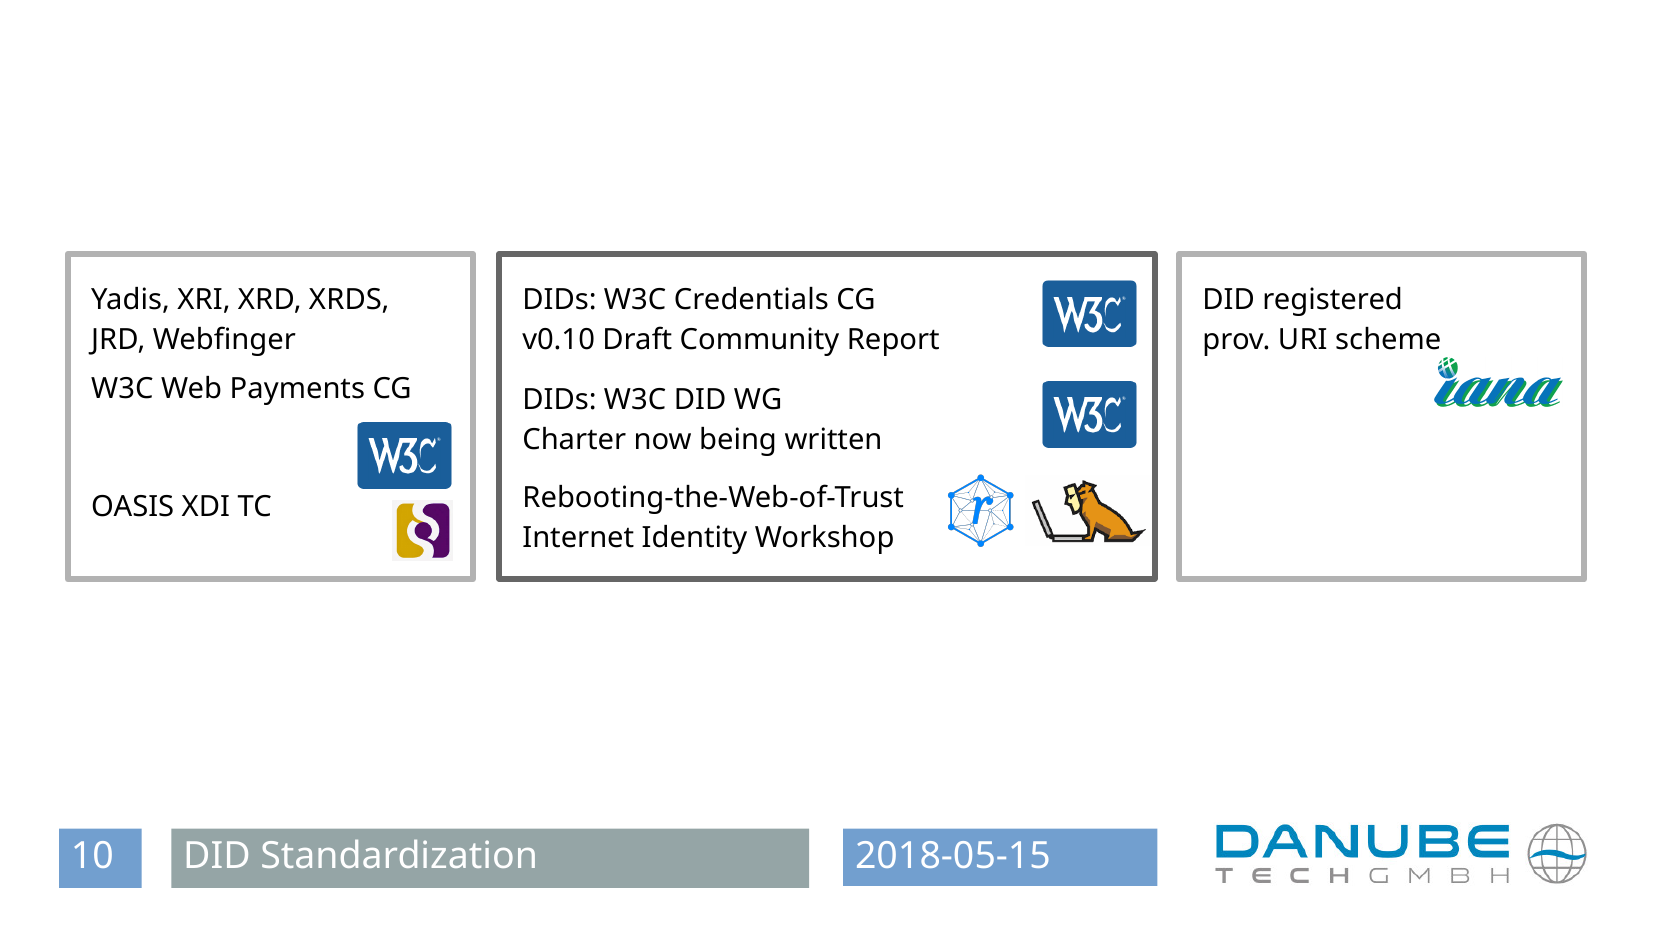

DIDs: W3C Credentials CG
v0.10 Draft Community Report
Yadis, XRI, XRD, XRDS,
JRD, Webfinger
DID registered
prov. URI scheme
W3C Web Payments CG
DIDs: W3C DID WG
Charter now being written
Rebooting-the-Web-of-Trust
Internet Identity Workshop
OASIS XDI TC
10
DID Standardization
2018-05-15